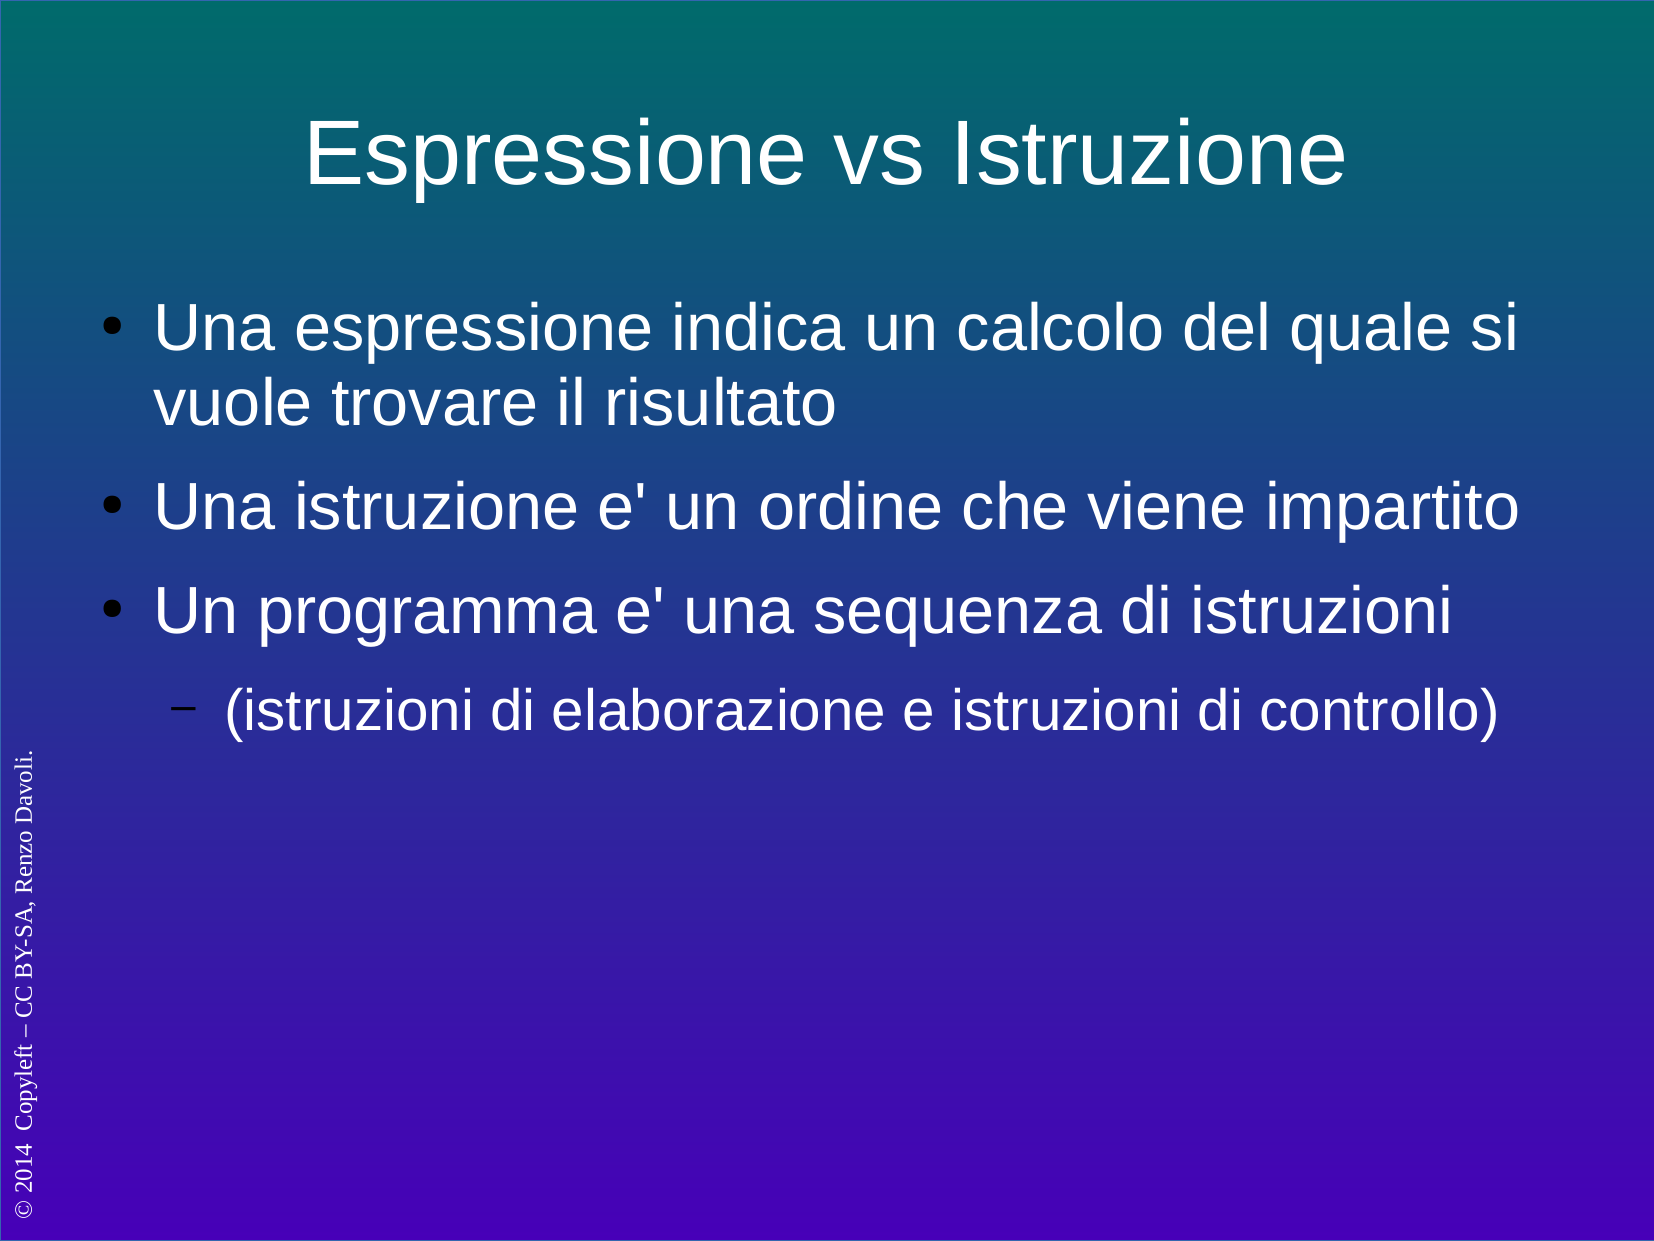

# Espressione vs Istruzione
Una espressione indica un calcolo del quale si vuole trovare il risultato
Una istruzione e' un ordine che viene impartito
Un programma e' una sequenza di istruzioni
(istruzioni di elaborazione e istruzioni di controllo)